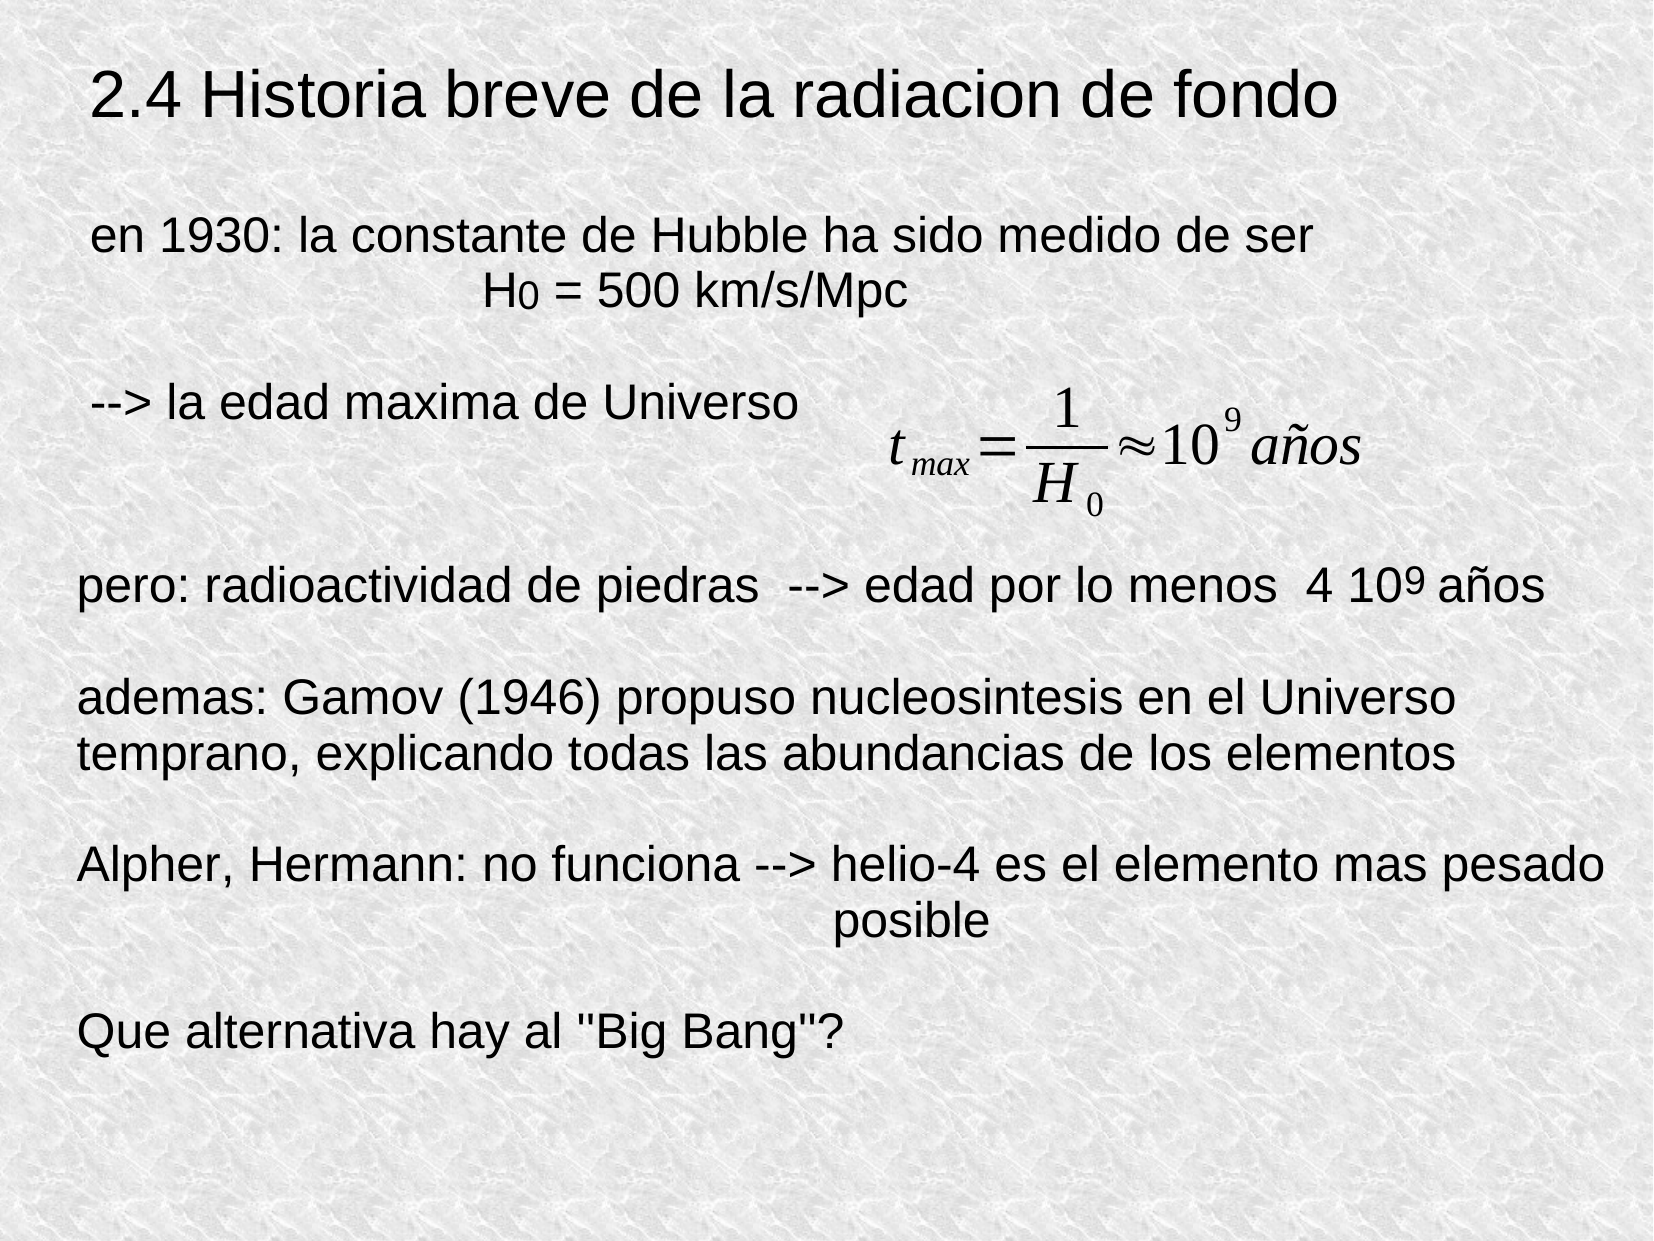

2.4 Historia breve de la radiacion de fondo
en 1930: la constante de Hubble ha sido medido de ser
 H0 = 500 km/s/Mpc
--> la edad maxima de Universo
pero: radioactividad de piedras --> edad por lo menos 4 109 años
ademas: Gamov (1946) propuso nucleosintesis en el Universo
temprano, explicando todas las abundancias de los elementos
Alpher, Hermann: no funciona --> helio-4 es el elemento mas pesado
 posible
Que alternativa hay al ''Big Bang''?